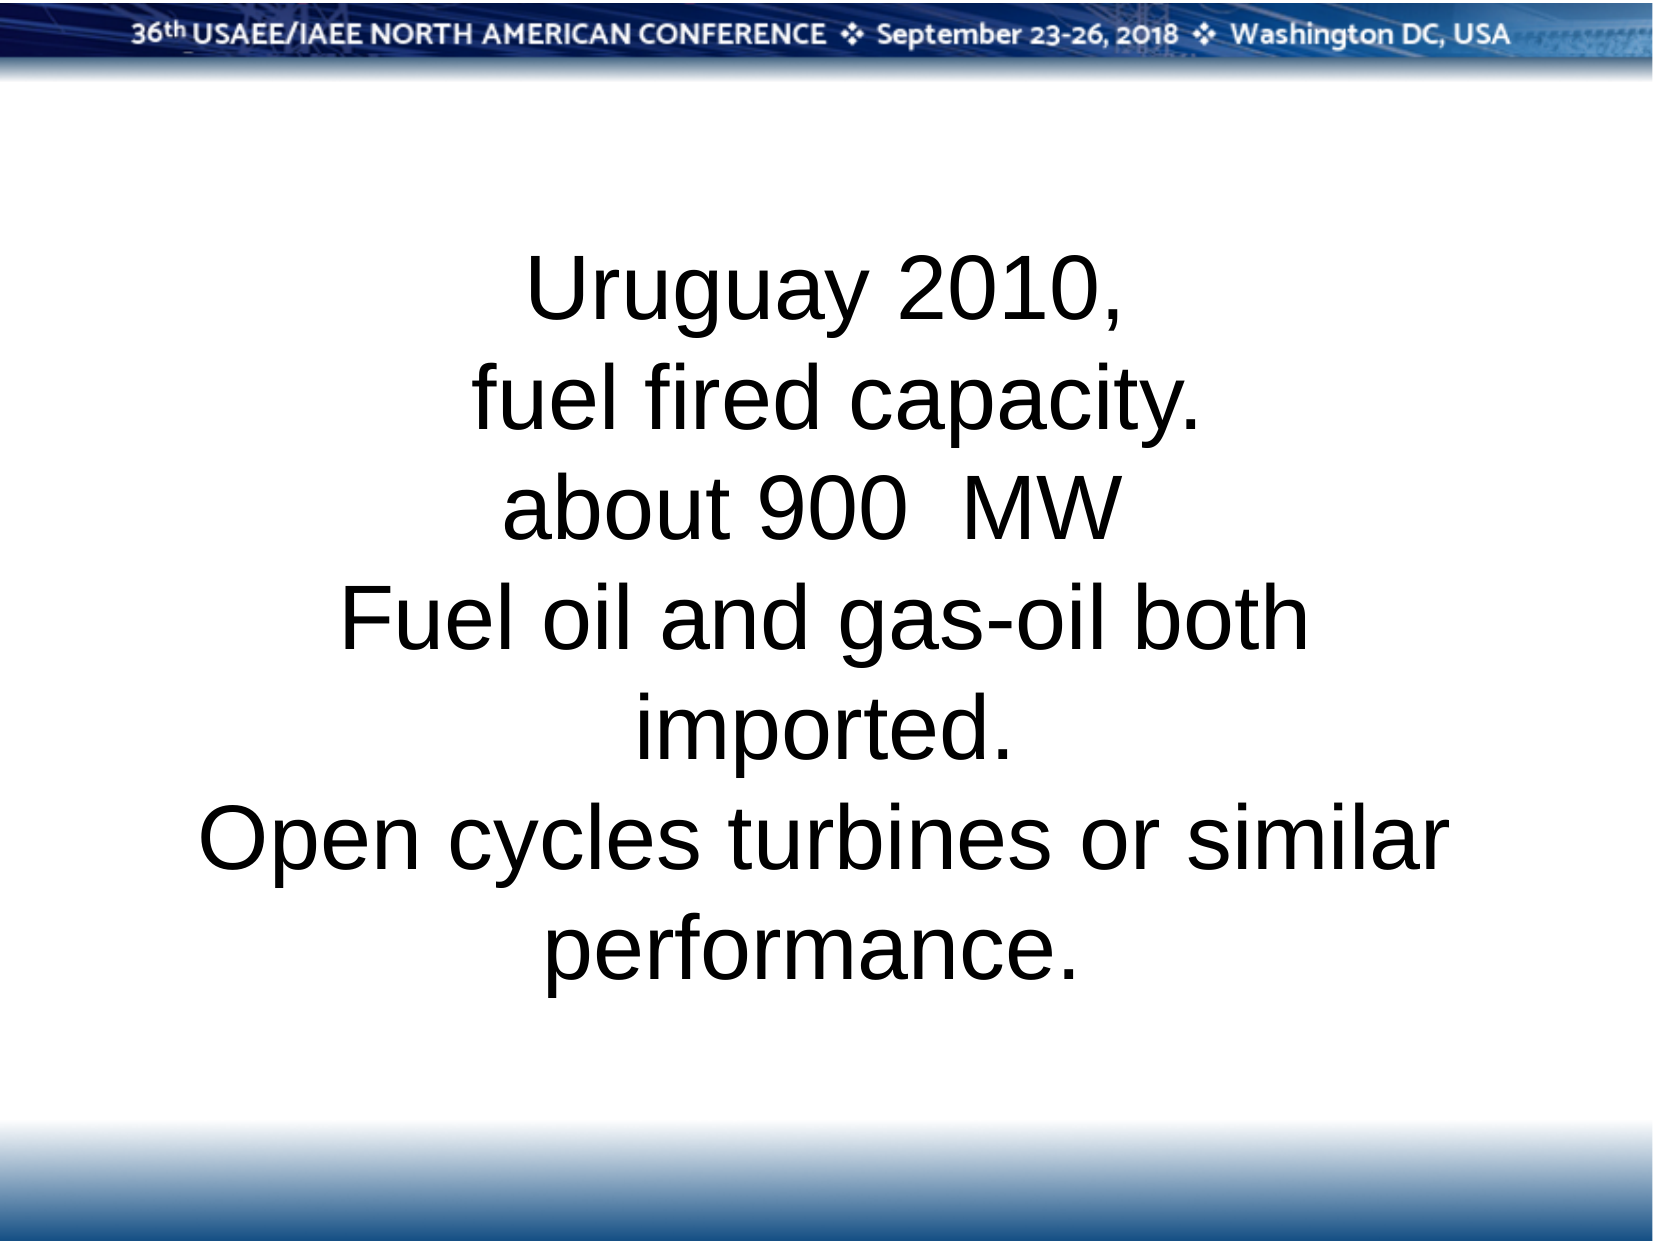

# Uruguay 2010, fuel fired capacity. about 900 MW Fuel oil and gas-oil both imported. Open cycles turbines or similar performance.